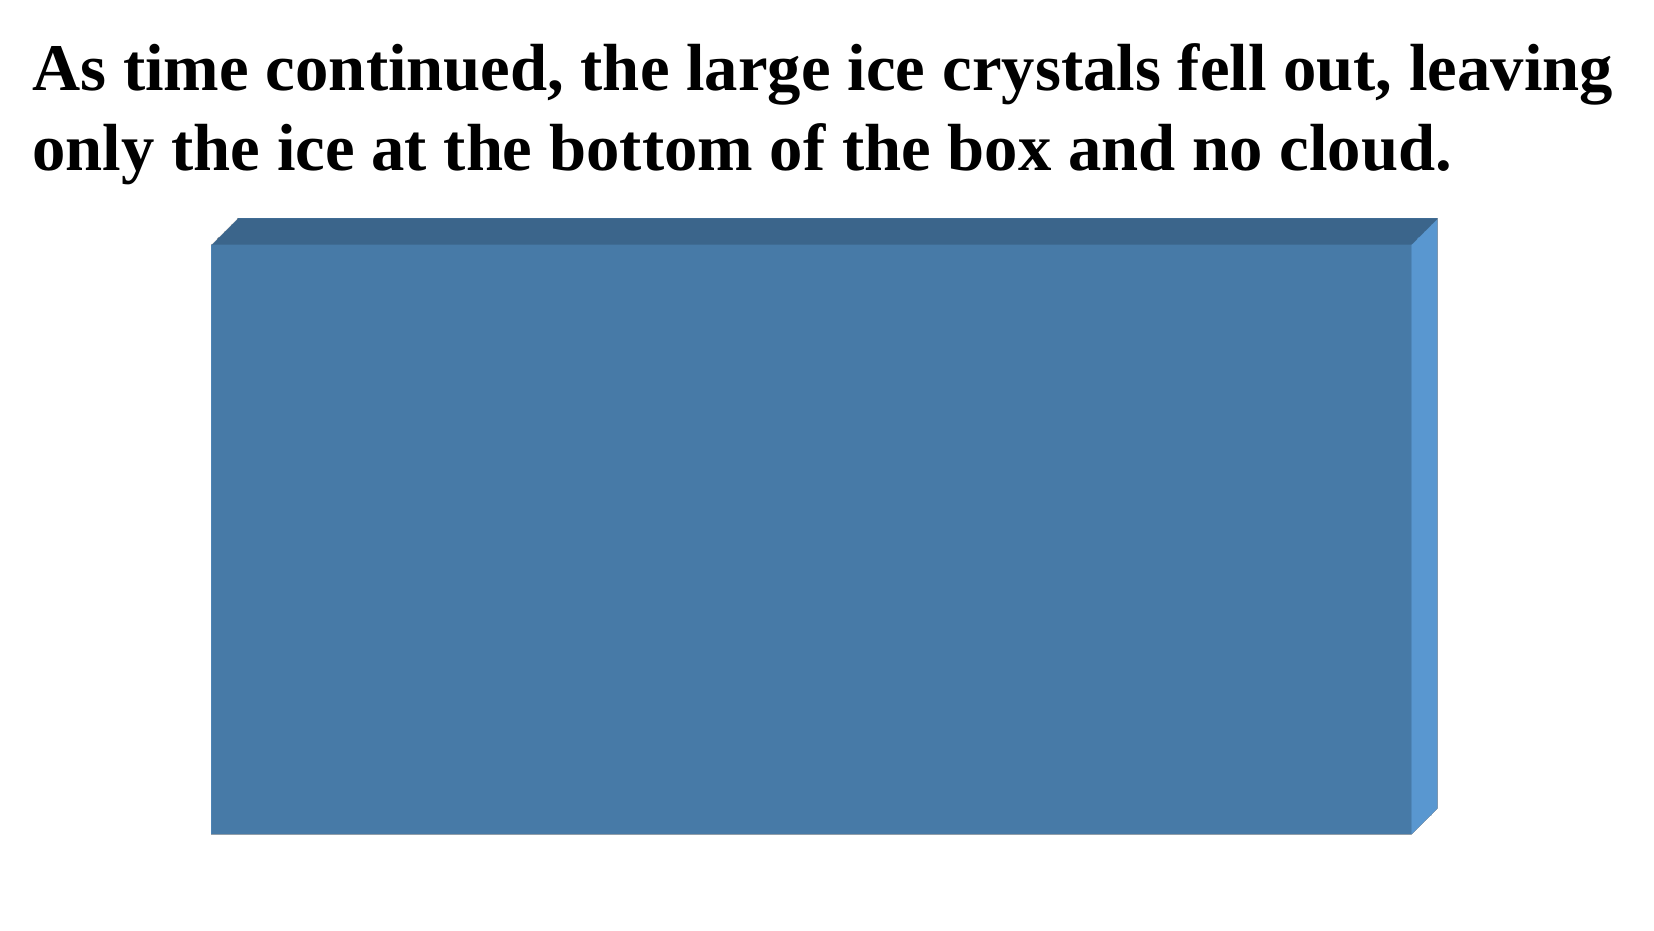

As time continued, the large ice crystals fell out, leaving only the ice at the bottom of the box and no cloud.